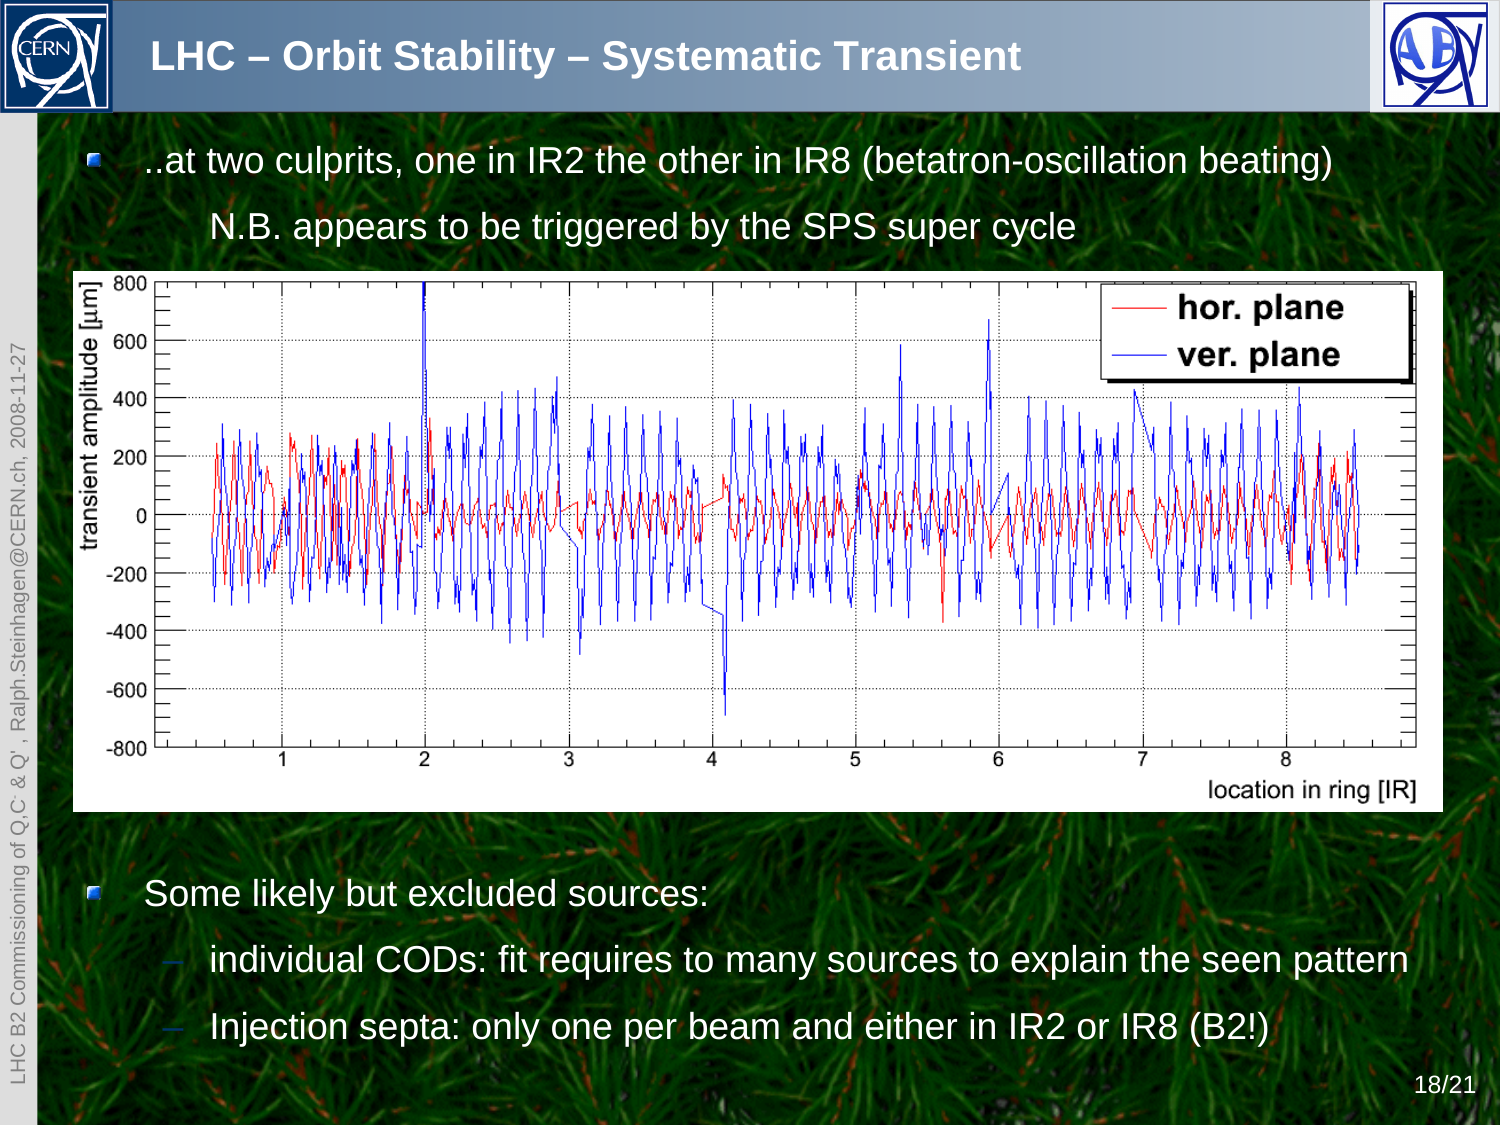

# LHC – Orbit Stability – Systematic Transient
..at two culprits, one in IR2 the other in IR8 (betatron-oscillation beating)
N.B. appears to be triggered by the SPS super cycle
Some likely but excluded sources:
individual CODs: fit requires to many sources to explain the seen pattern
Injection septa: only one per beam and either in IR2 or IR8 (B2!)